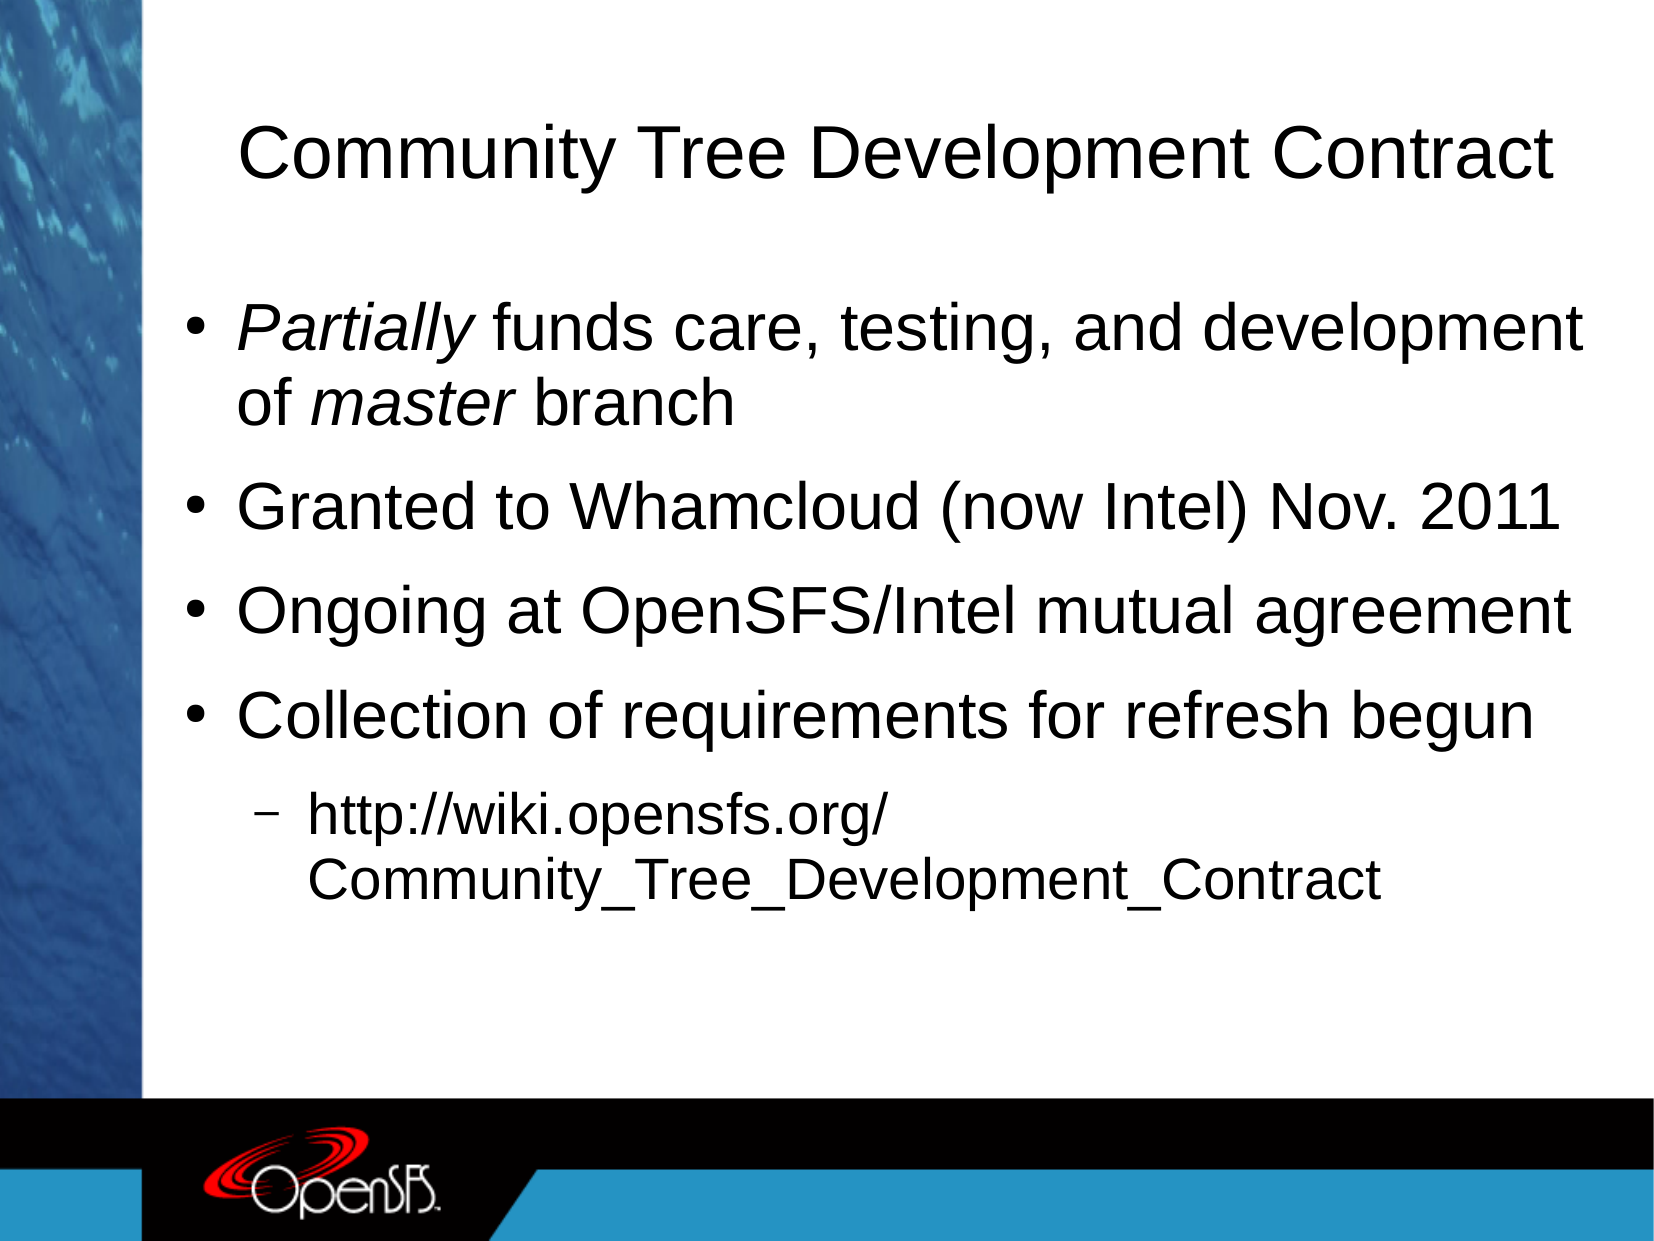

# Community Tree Development Contract
Partially funds care, testing, and development of master branch
Granted to Whamcloud (now Intel) Nov. 2011
Ongoing at OpenSFS/Intel mutual agreement
Collection of requirements for refresh begun
http://wiki.opensfs.org/Community_Tree_Development_Contract